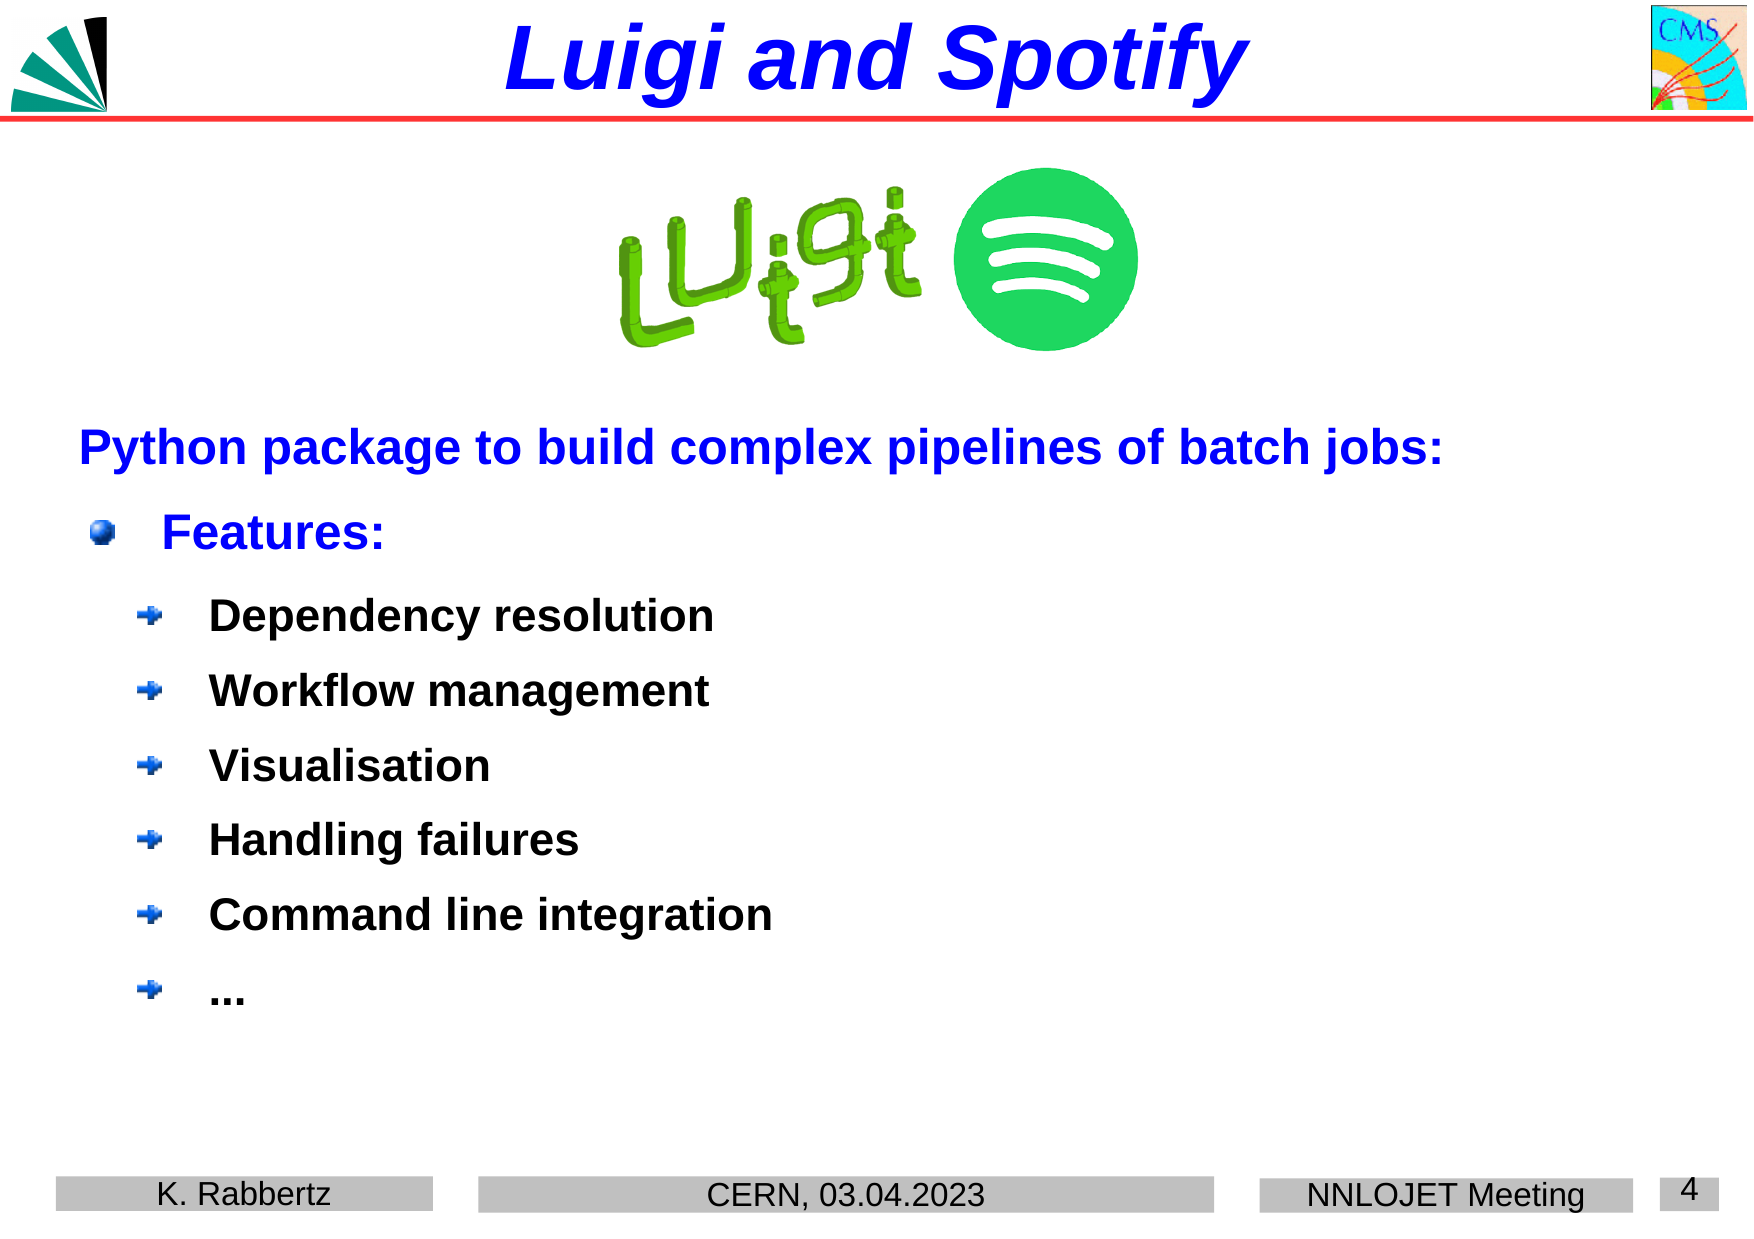

# Luigi and Spotify
Python package to build complex pipelines of batch jobs:
Features:
Dependency resolution
Workflow management
Visualisation
Handling failures
Command line integration
...